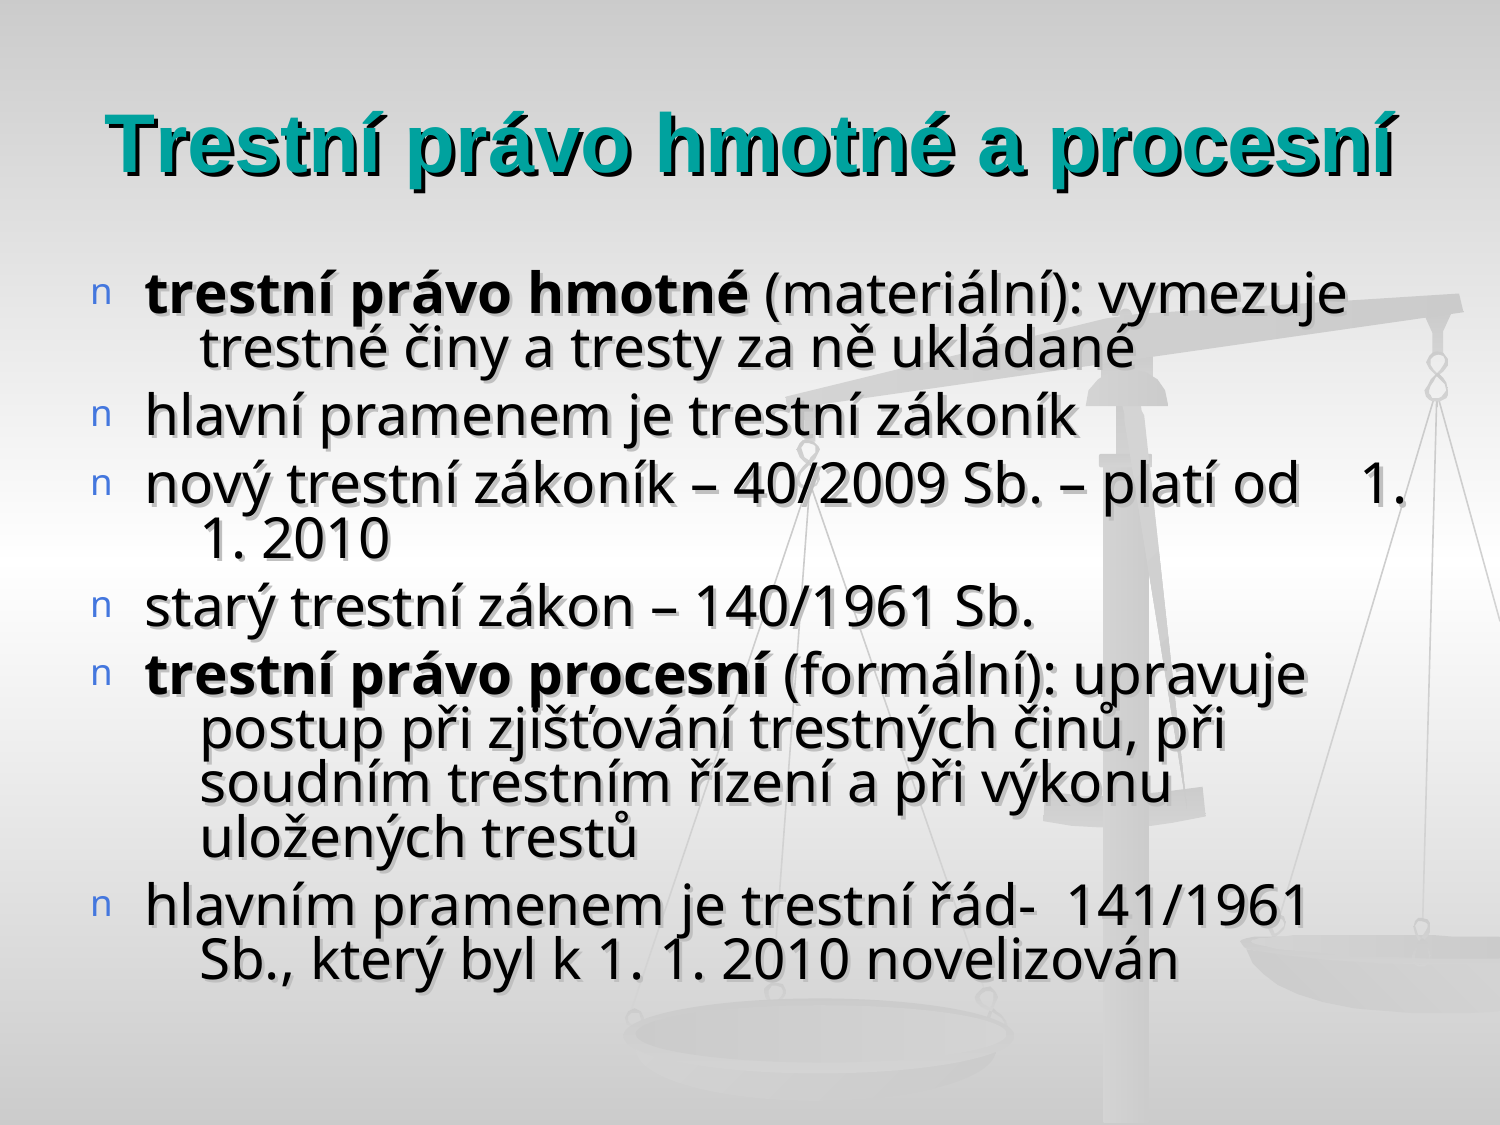

# Trestní právo hmotné a procesní
trestní právo hmotné (materiální): vymezuje trestné činy a tresty za ně ukládané
hlavní pramenem je trestní zákoník
nový trestní zákoník – 40/2009 Sb. – platí od 1. 1. 2010
starý trestní zákon – 140/1961 Sb.
trestní právo procesní (formální): upravuje postup při zjišťování trestných činů, při soudním trestním řízení a při výkonu uložených trestů
hlavním pramenem je trestní řád- 141/1961 Sb., který byl k 1. 1. 2010 novelizován